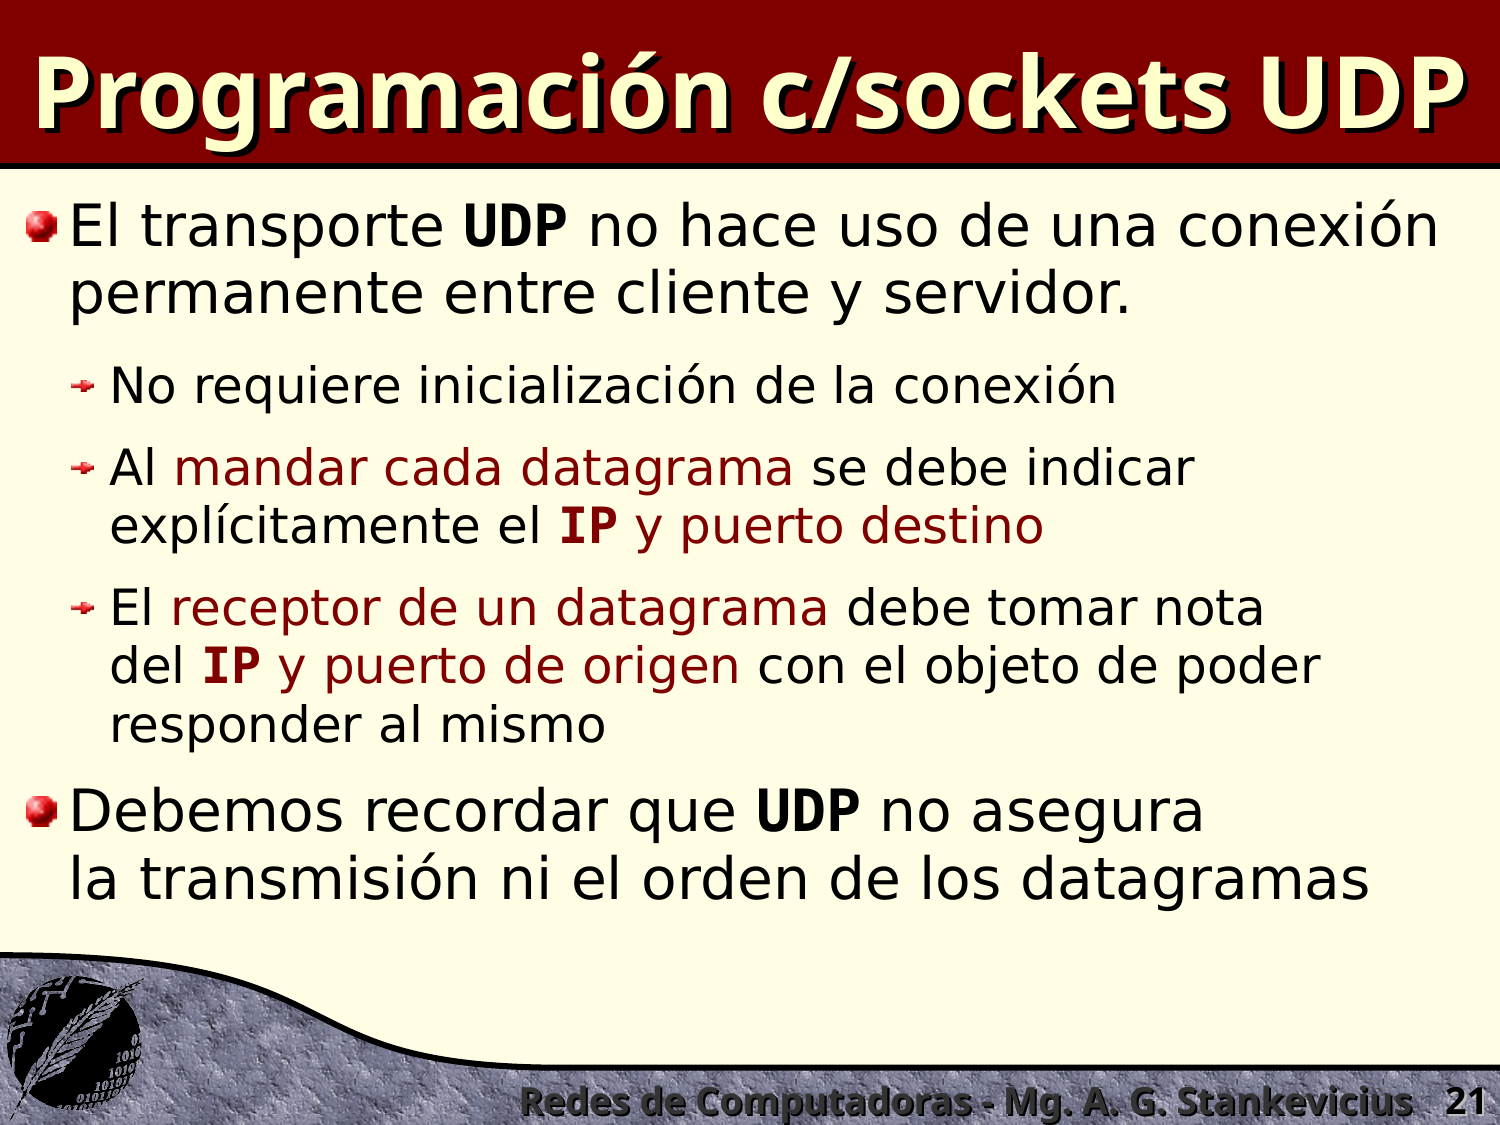

# Programación c/sockets UDP
El transporte UDP no hace uso de una conexión permanente entre cliente y servidor.
No requiere inicialización de la conexión
Al mandar cada datagrama se debe indicar explícitamente el IP y puerto destino
El receptor de un datagrama debe tomar nota
del IP y puerto de origen con el objeto de poder responder al mismo
Debemos recordar que UDP no asegura
la transmisión ni el orden de los datagramas
21